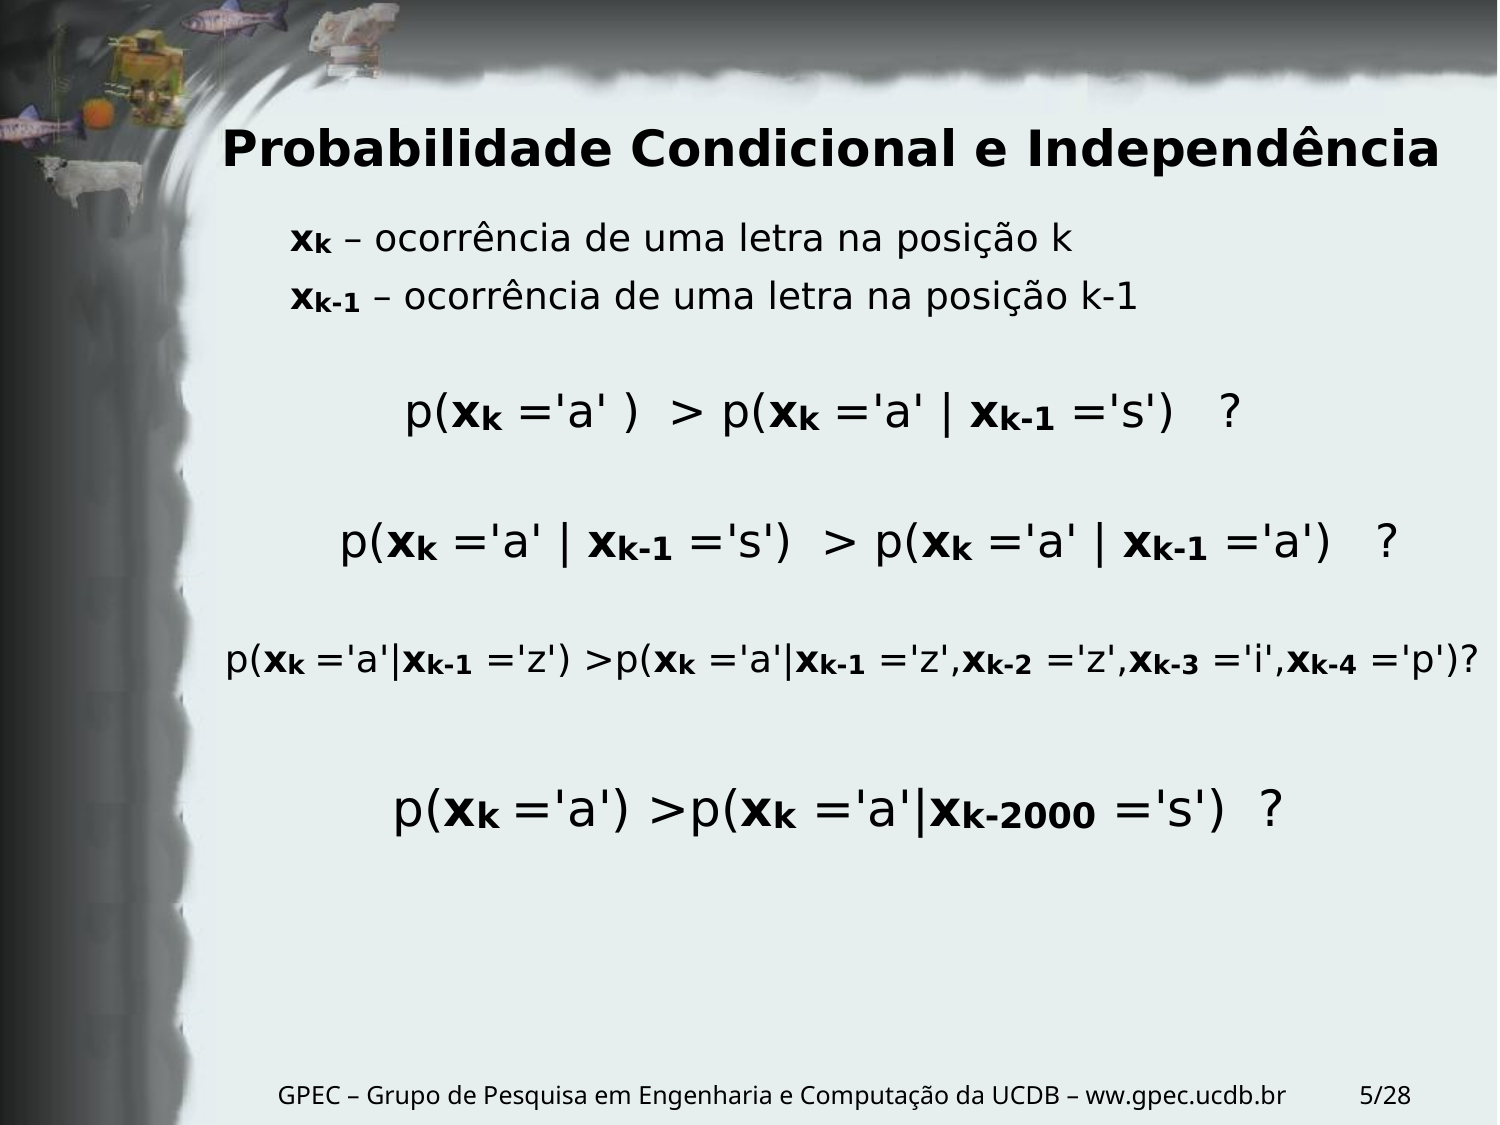

# Probabilidade Condicional e Independência
xk – ocorrência de uma letra na posição k
xk-1 – ocorrência de uma letra na posição k-1
p(xk ='a' ) > p(xk ='a' | xk-1 ='s') ?
p(xk ='a' | xk-1 ='s') > p(xk ='a' | xk-1 ='a') ?
p(xk ='a'|xk-1 ='z') >p(xk ='a'|xk-1 ='z',xk-2 ='z',xk-3 ='i',xk-4 ='p')?
p(xk ='a') >p(xk ='a'|xk-2000 ='s') ?